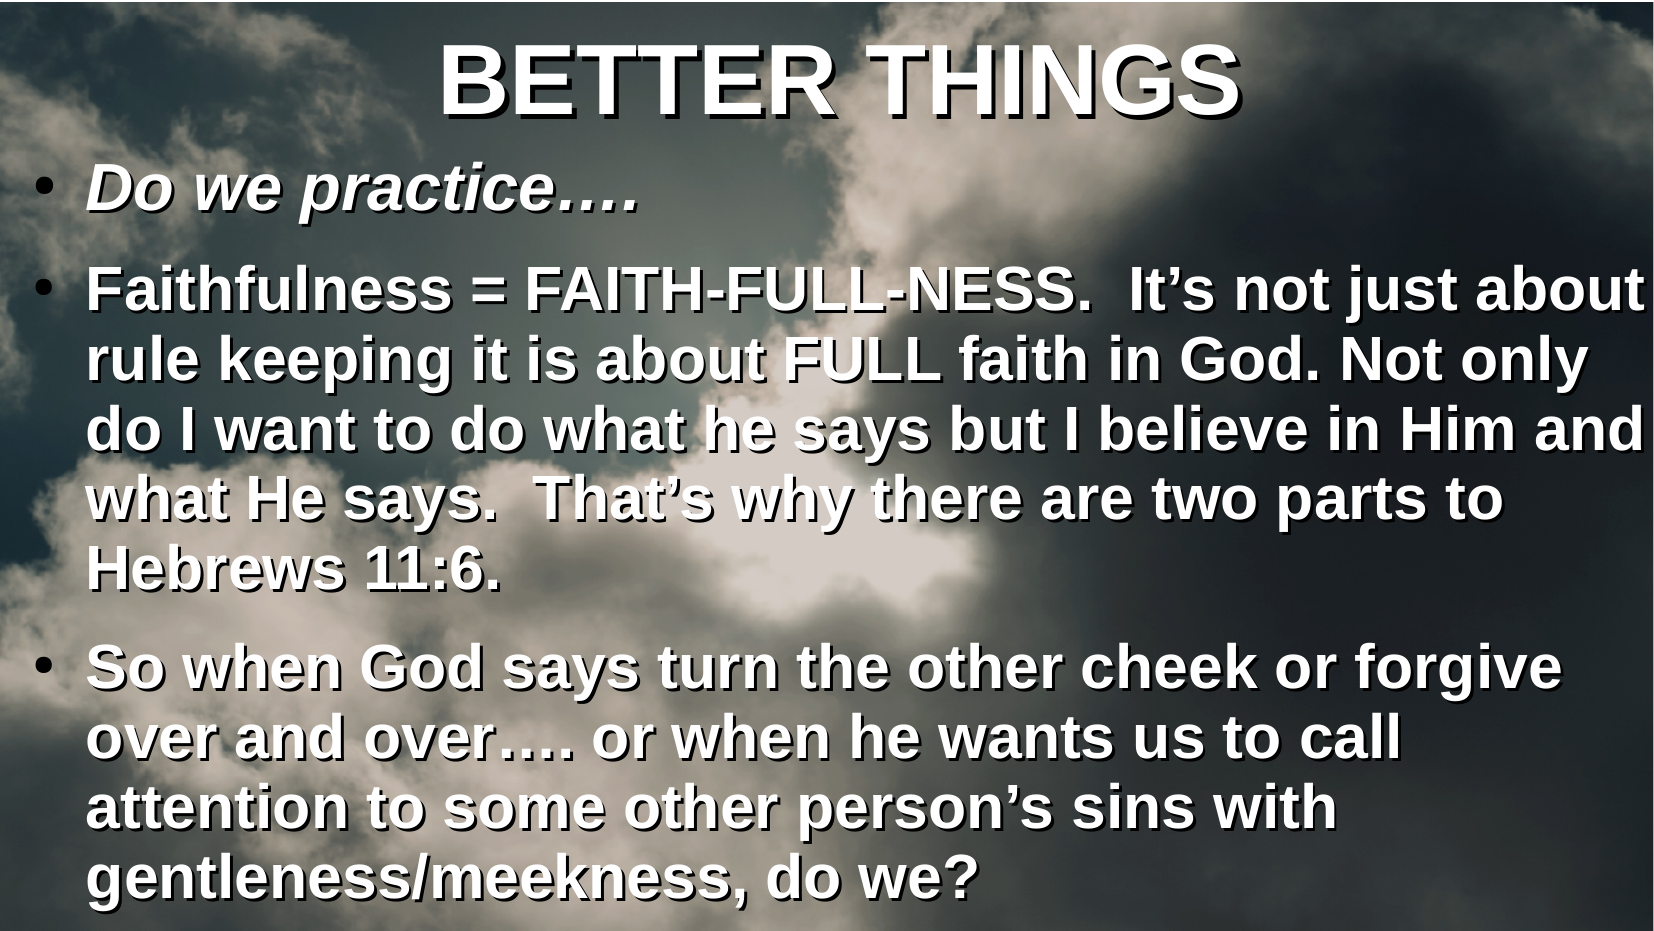

# BETTER THINGS
Do we practice….
Faithfulness = FAITH-FULL-NESS. It’s not just about rule keeping it is about FULL faith in God. Not only do I want to do what he says but I believe in Him and what He says. That’s why there are two parts to Hebrews 11:6.
So when God says turn the other cheek or forgive over and over…. or when he wants us to call attention to some other person’s sins with gentleness/meekness, do we?